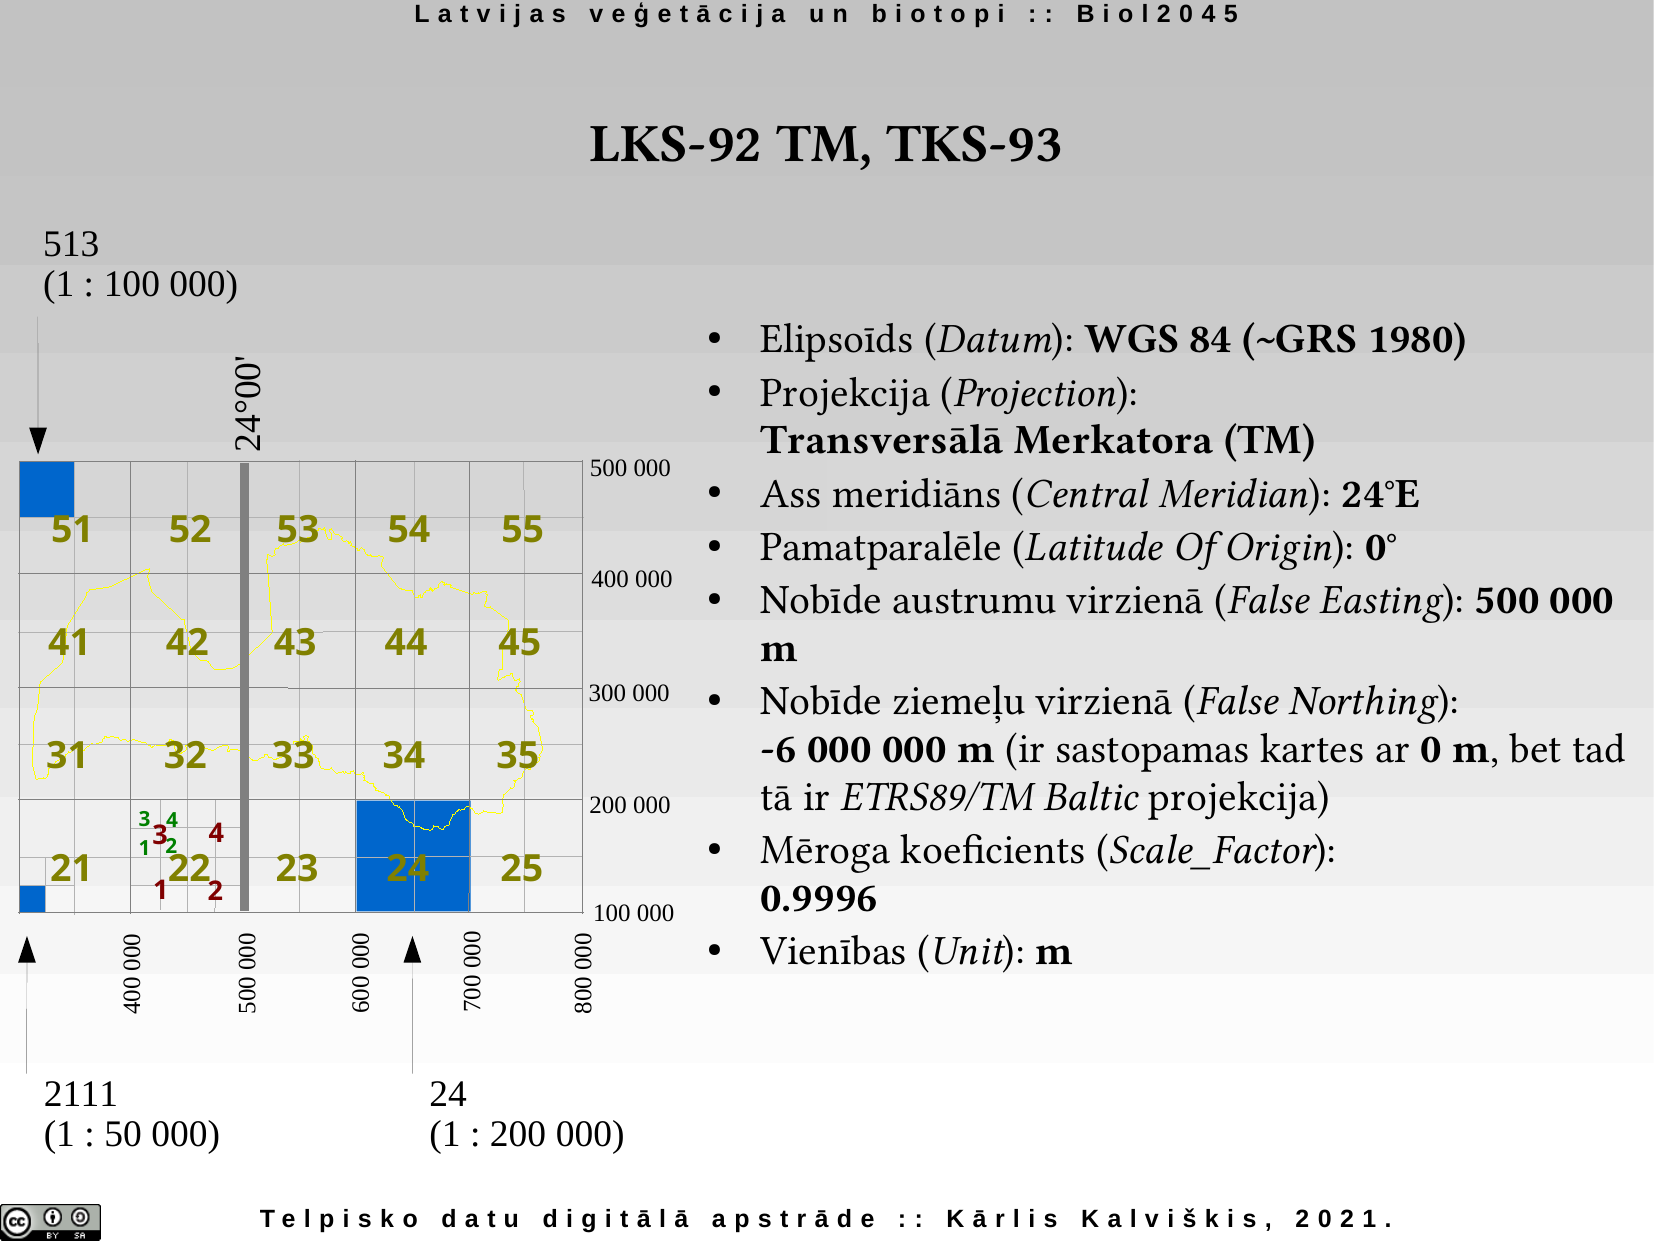

# LKS-92 TM, TKS-93
513
(1 : 100 000)
24°00'
500 000
51
52
53
54
55
41
42
43
44
45
31
32
33
34
35
21
22
23
24
25
400 000
300 000
200 000
3
4
2
1
4
3
1
2
100 000
2111
(1 : 50 000)
24
(1 : 200 000)
700 000
600 000
500 000
800 000
400 000
Elipsoīds (Datum): WGS 84 (~GRS 1980)
Projekcija (Projection):
Transversālā Merkatora (TM)
Ass meridiāns (Central Meridian): 24°E
Pamatparalēle (Latitude Of Origin): 0°
Nobīde austrumu virzienā (False Easting): 500 000 m
Nobīde ziemeļu virzienā (False Northing):
-6 000 000 m (ir sastopamas kartes ar 0 m, bet tad tā ir ETRS89/TM Baltic projekcija)
Mēroga koeficients (Scale_Factor):
0.9996
Vienības (Unit): m